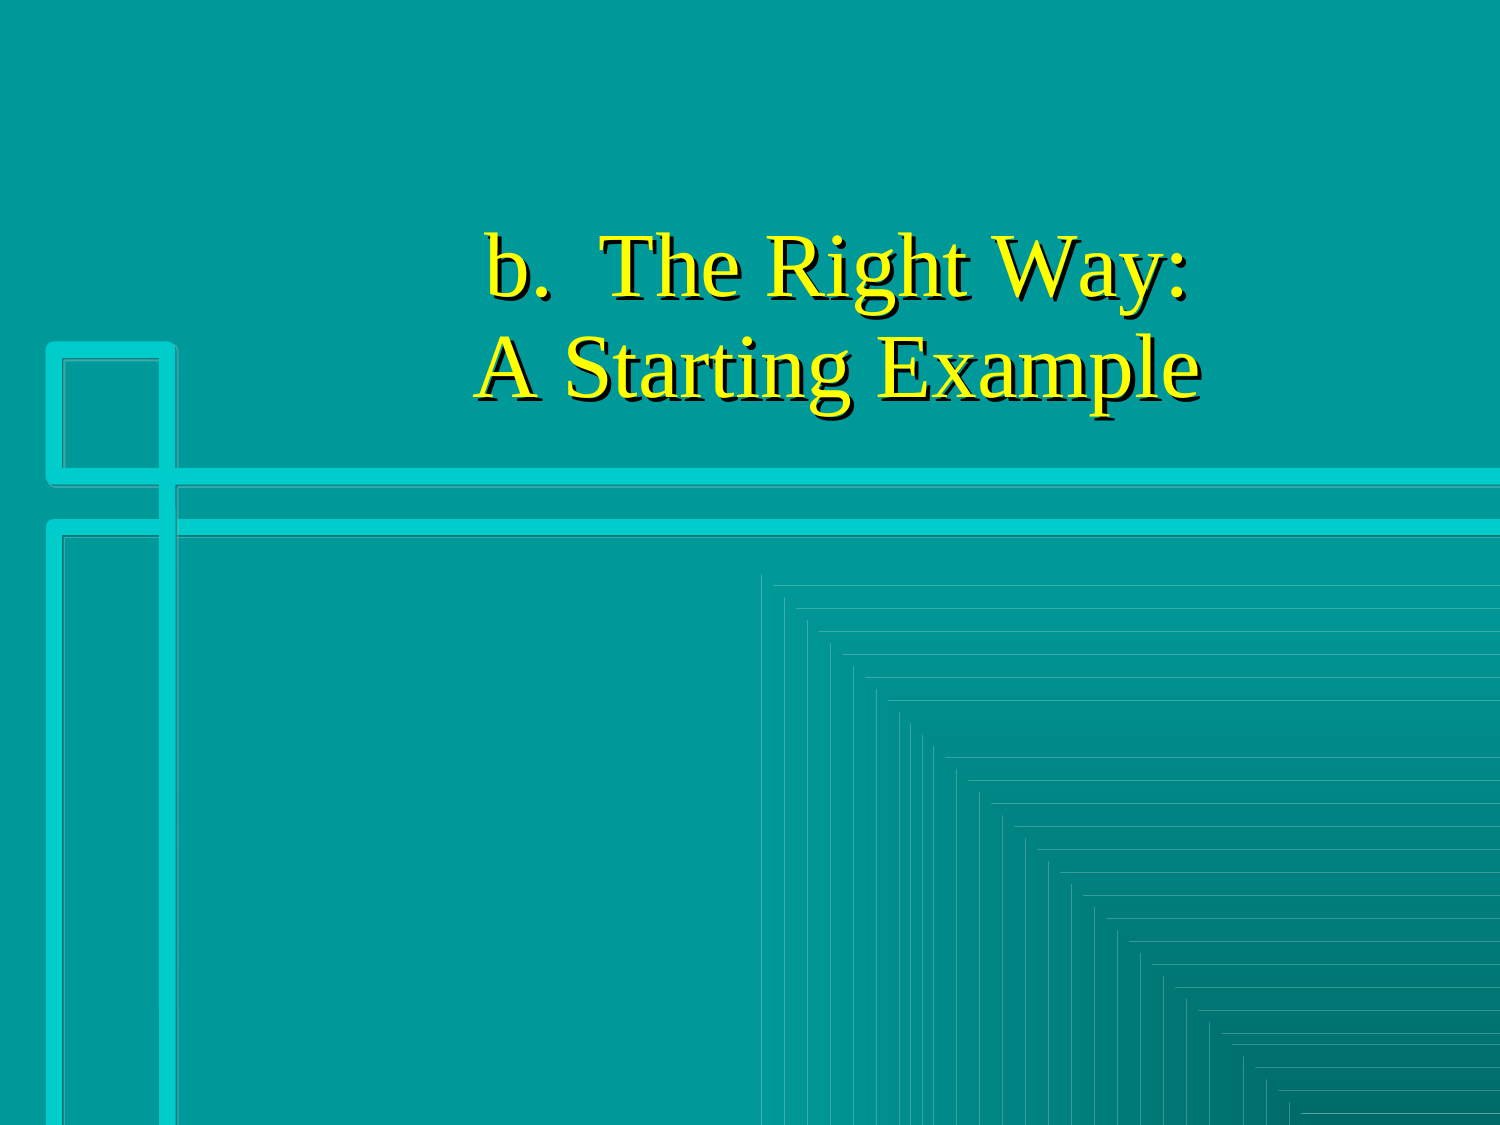

# b. The Right Way: A Starting Example